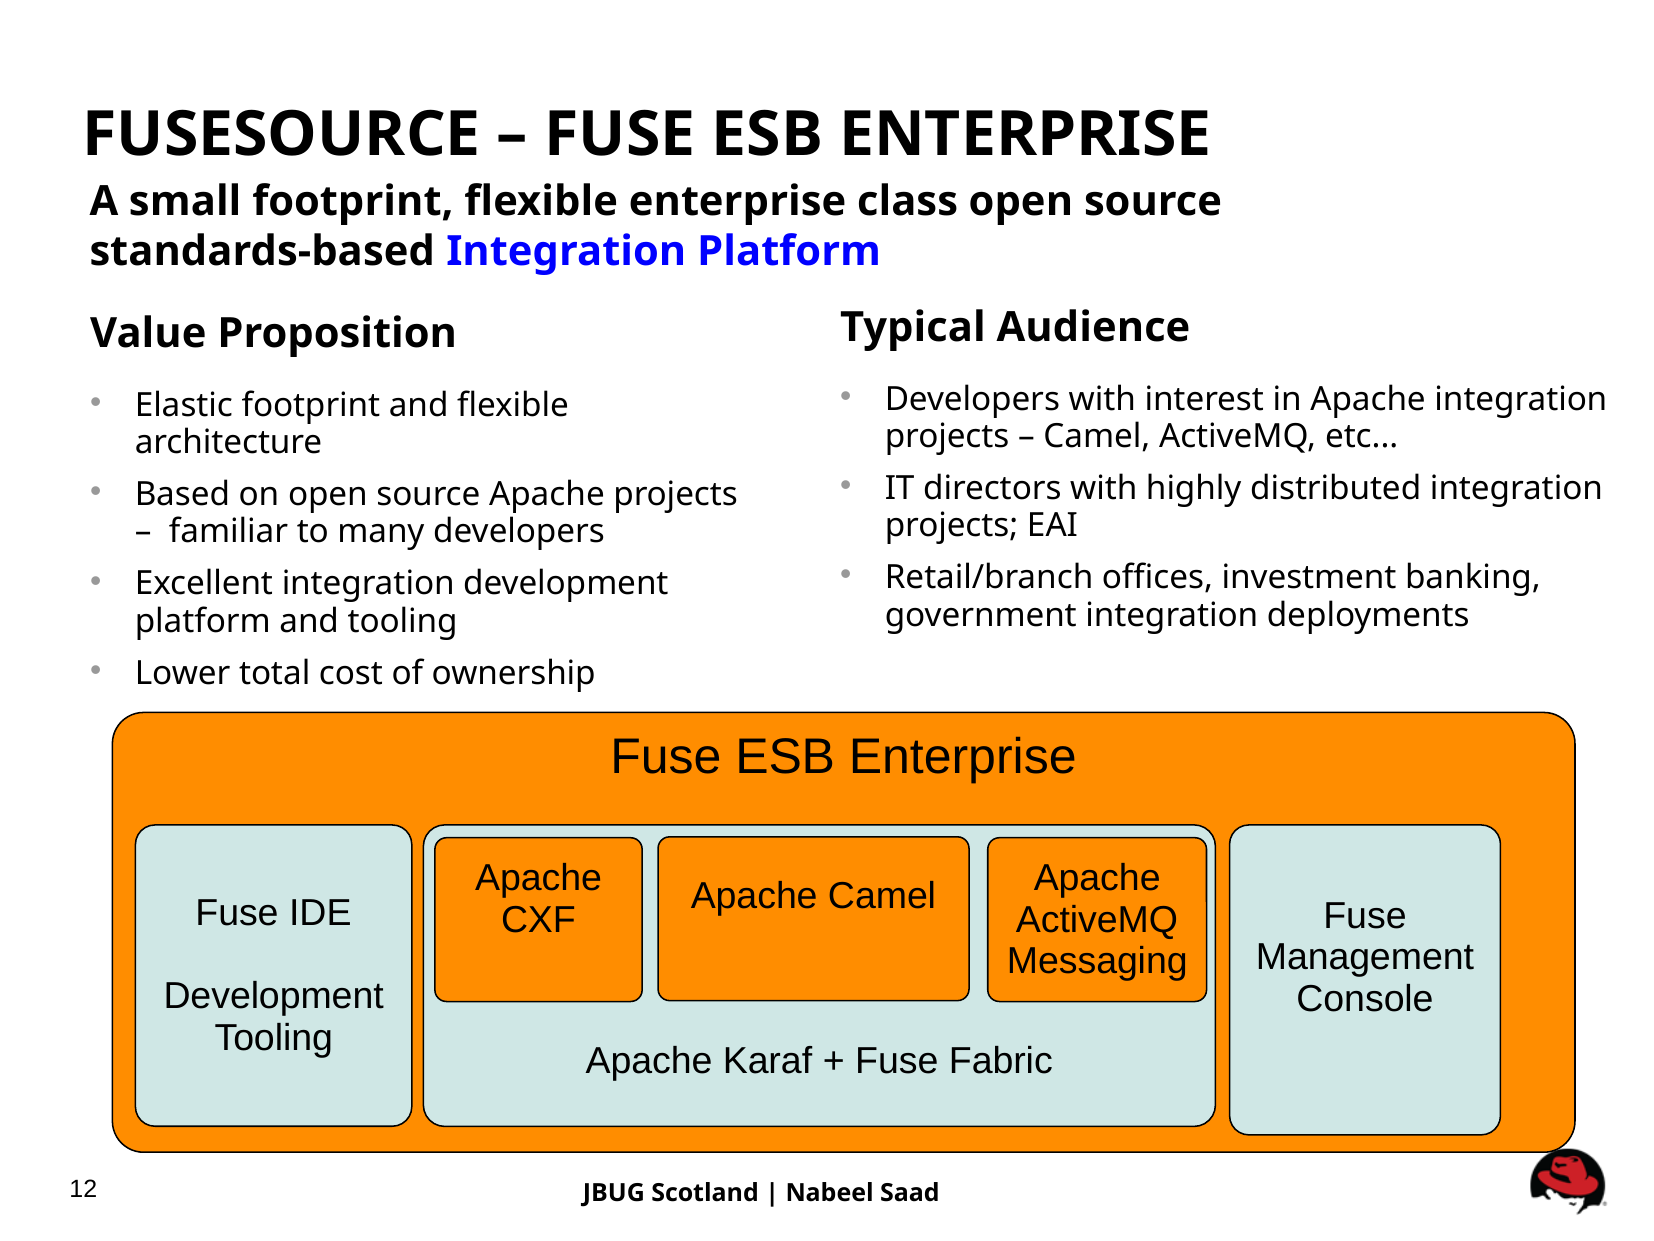

FUSESOURCE – FUSE ESB ENTERPRISE
A small footprint, flexible enterprise class open source standards-based Integration Platform
Typical Audience
Developers with interest in Apache integration projects – Camel, ActiveMQ, etc...
IT directors with highly distributed integration projects; EAI
Retail/branch offices, investment banking, government integration deployments
# Value Proposition
Elastic footprint and flexible architecture
Based on open source Apache projects – familiar to many developers
Excellent integration development platform and tooling
Lower total cost of ownership
Fuse ESB Enterprise
Apache Karaf + Fuse Fabric
Fuse IDE
Development Tooling
Fuse Management Console
Apache Camel
Apache CXF
Apache ActiveMQ Messaging